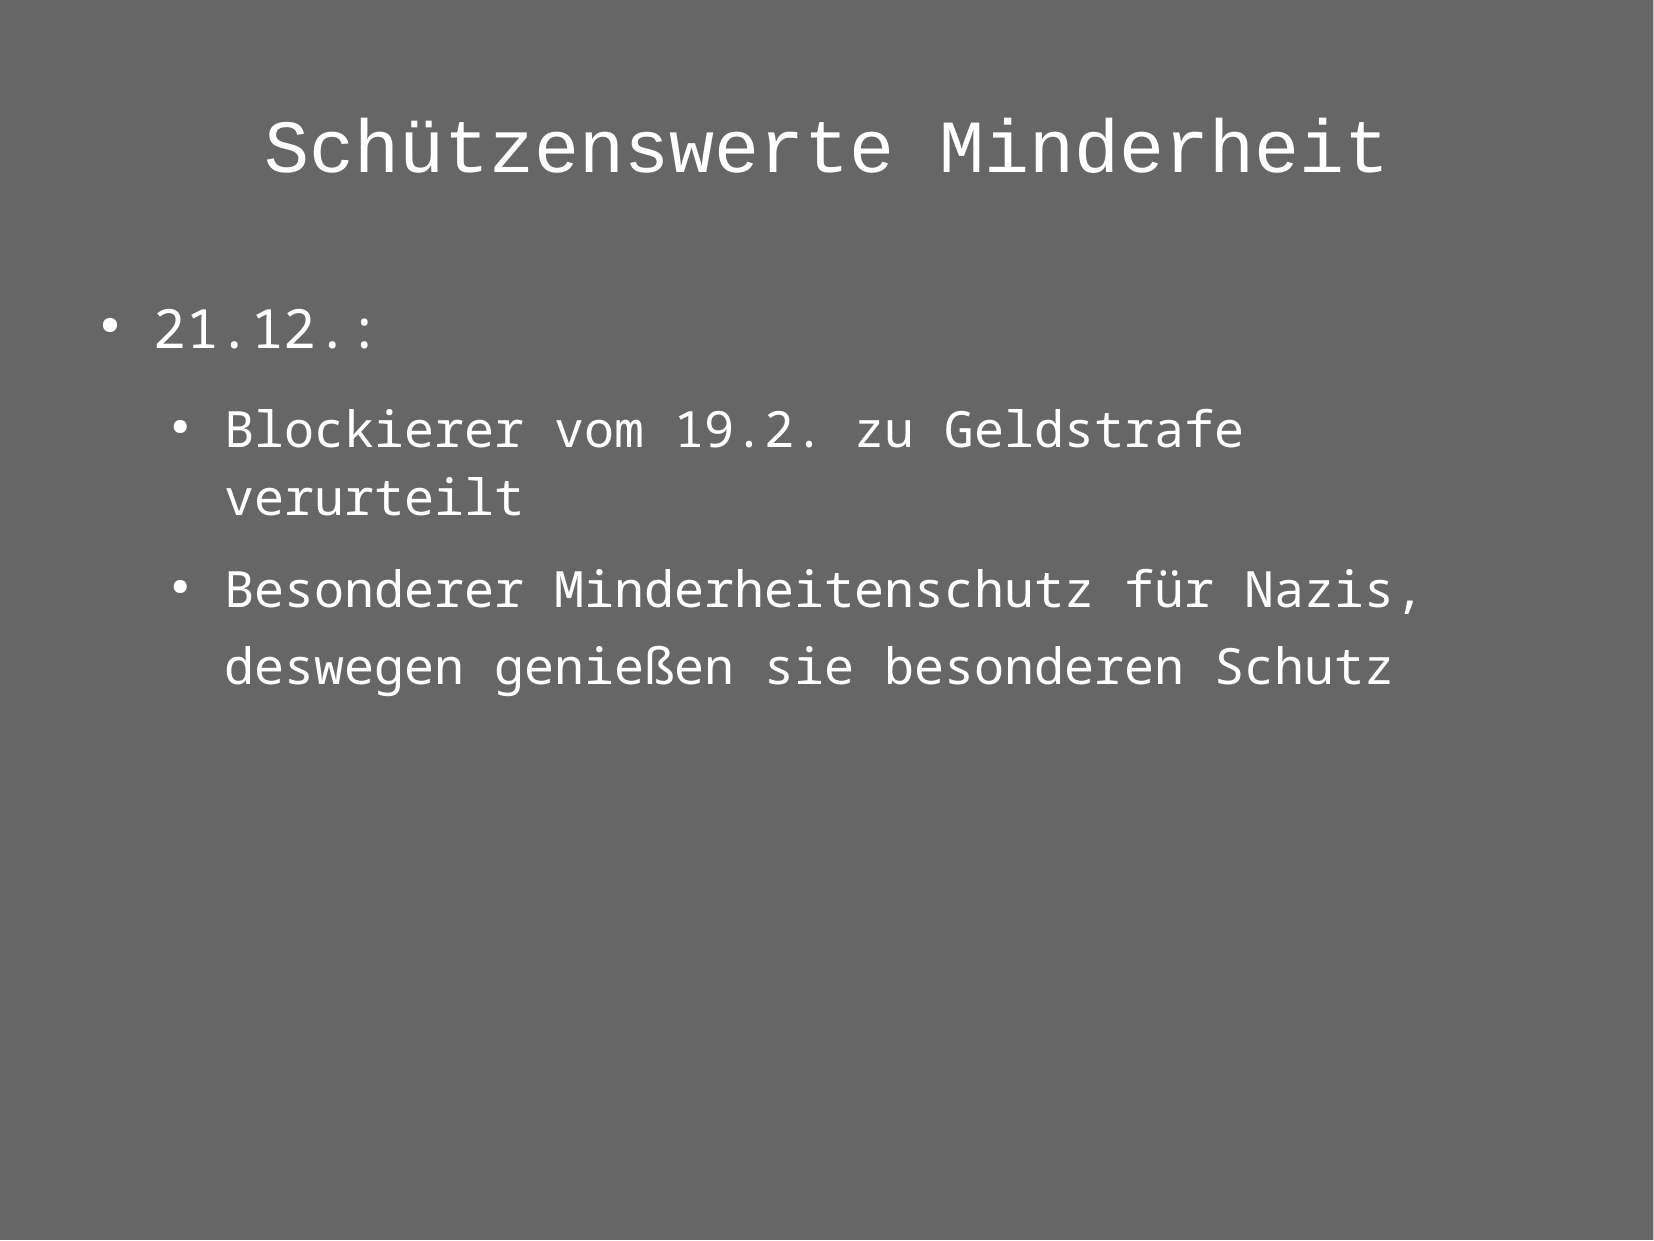

# Schützenswerte Minderheit
21.12.:
Blockierer vom 19.2. zu Geldstrafe verurteilt
Besonderer Minderheitenschutz für Nazis, deswegen genießen sie besonderen Schutz